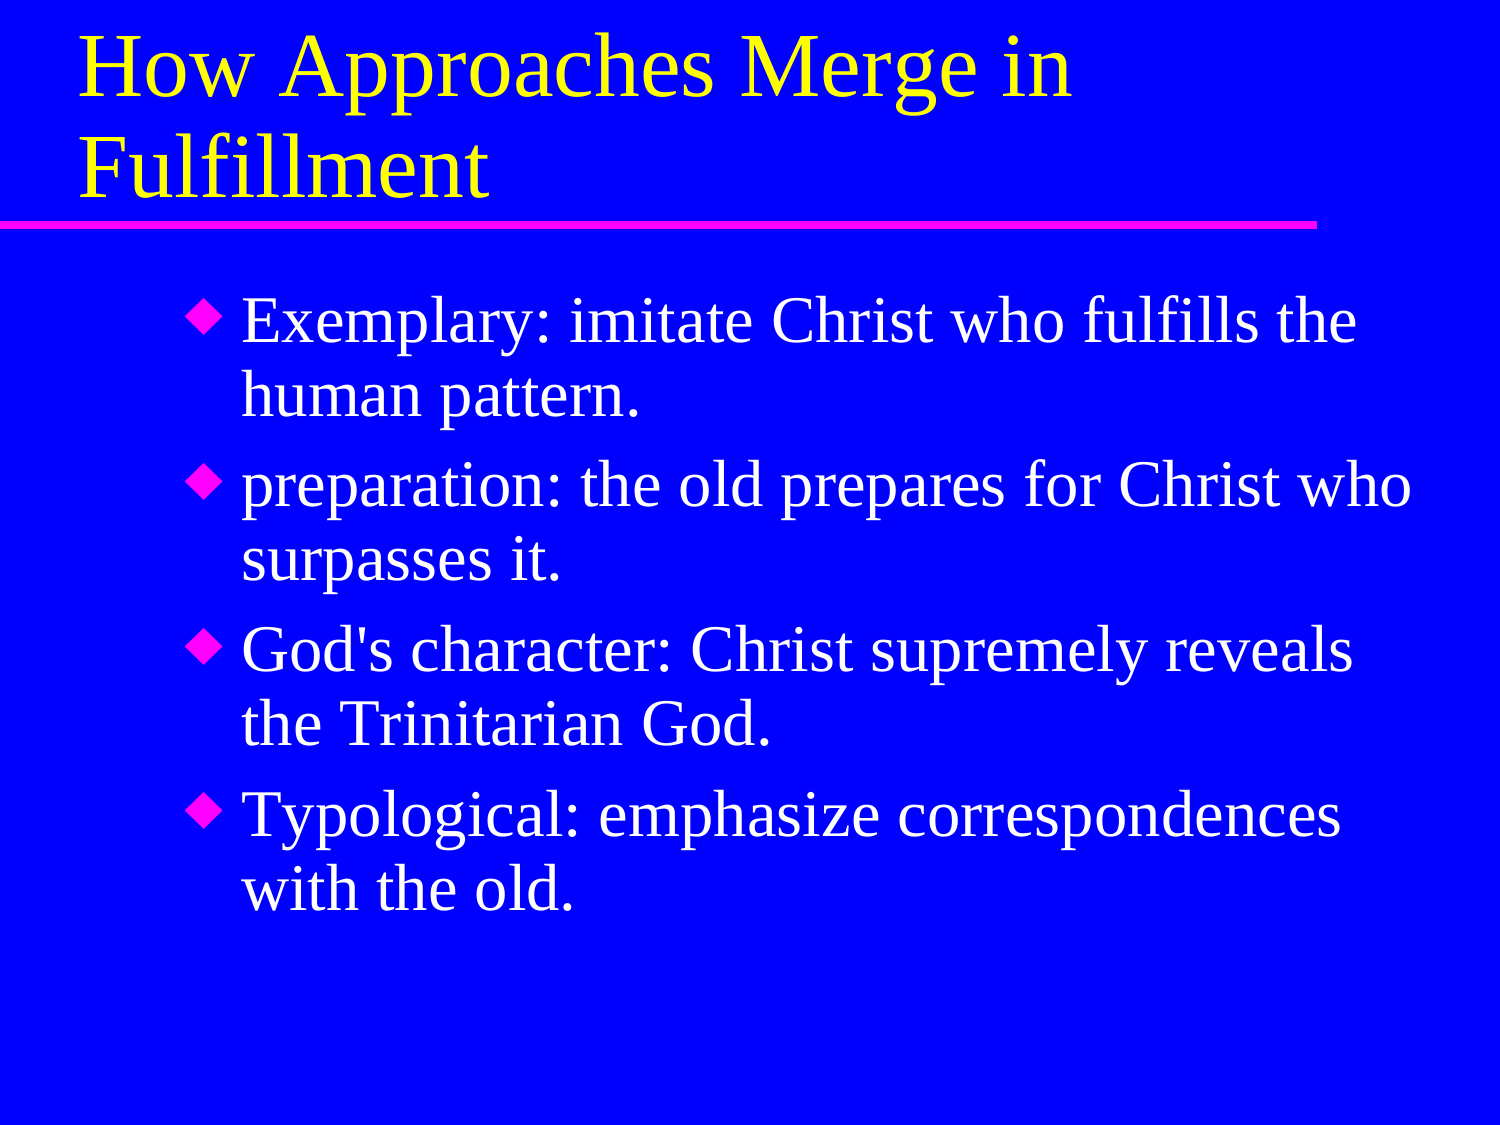

# How Approaches Merge in Fulfillment
Exemplary: imitate Christ who fulfills the human pattern.
preparation: the old prepares for Christ who surpasses it.
God's character: Christ supremely reveals the Trinitarian God.
Typological: emphasize correspondences with the old.